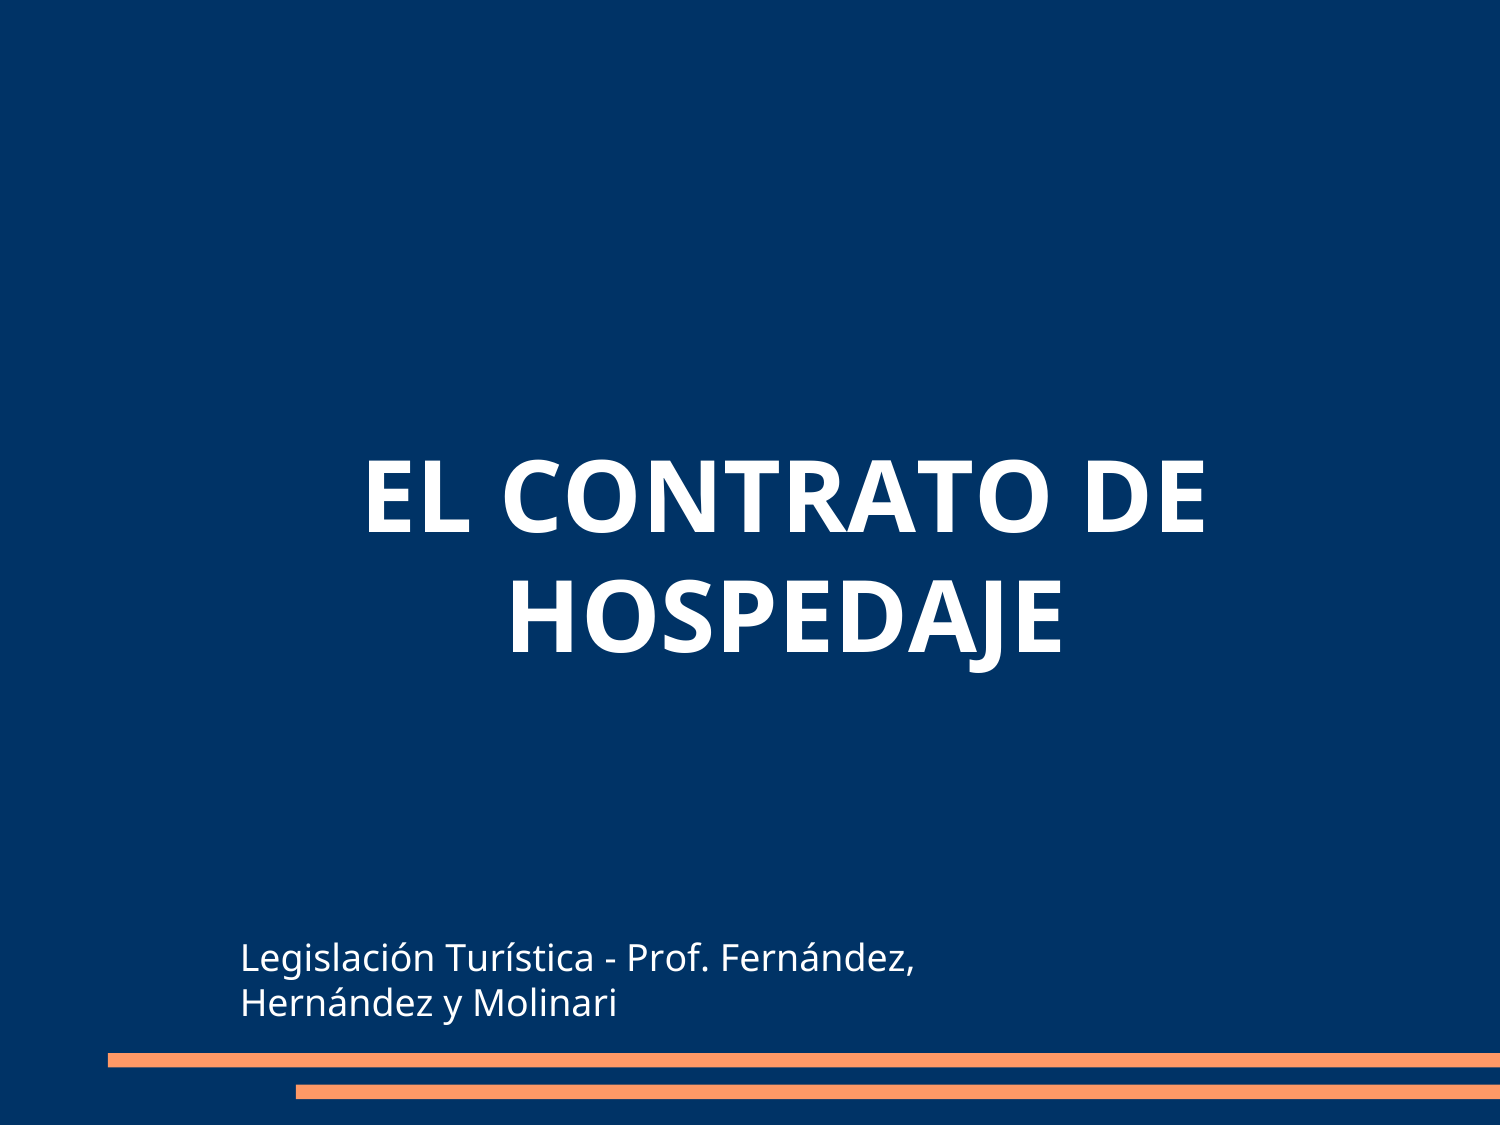

# EL CONTRATO DE HOSPEDAJE
Legislación Turística - Prof. Fernández,
Hernández y Molinari